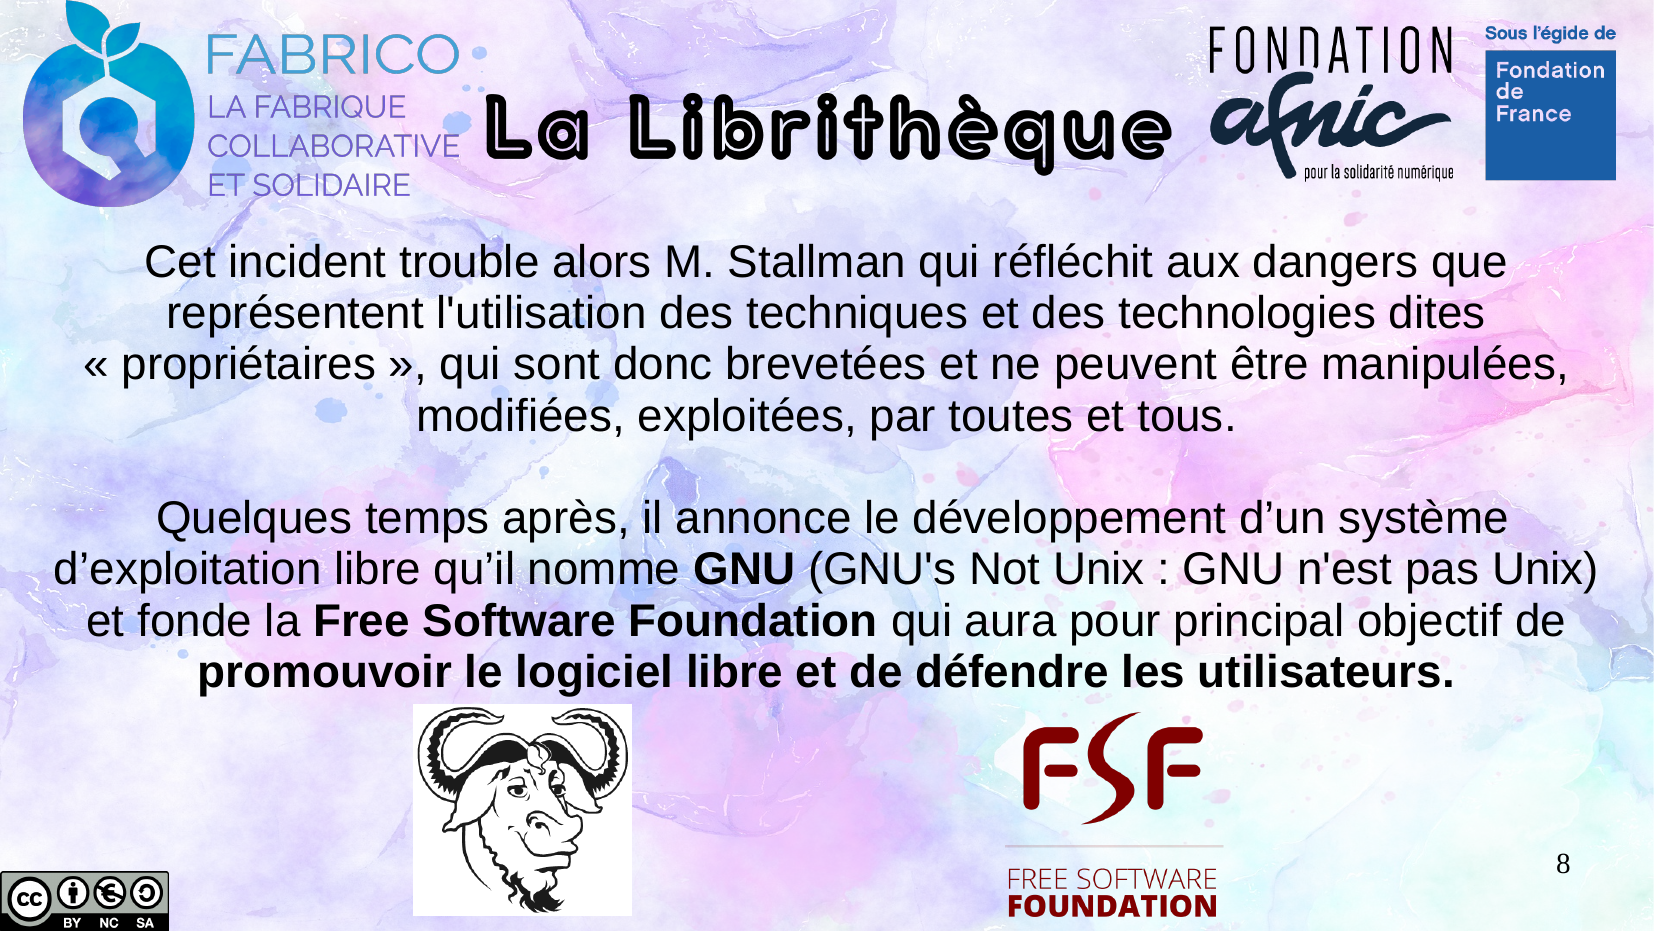

#
Cet incident trouble alors M. Stallman qui réfléchit aux dangers que représentent l'utilisation des techniques et des technologies dites « propriétaires », qui sont donc brevetées et ne peuvent être manipulées, modifiées, exploitées, par toutes et tous.
 Quelques temps après, il annonce le développement d’un système d’exploitation libre qu’il nomme GNU (GNU's Not Unix : GNU n'est pas Unix) et fonde la Free Software Foundation qui aura pour principal objectif de promouvoir le logiciel libre et de défendre les utilisateurs.
8